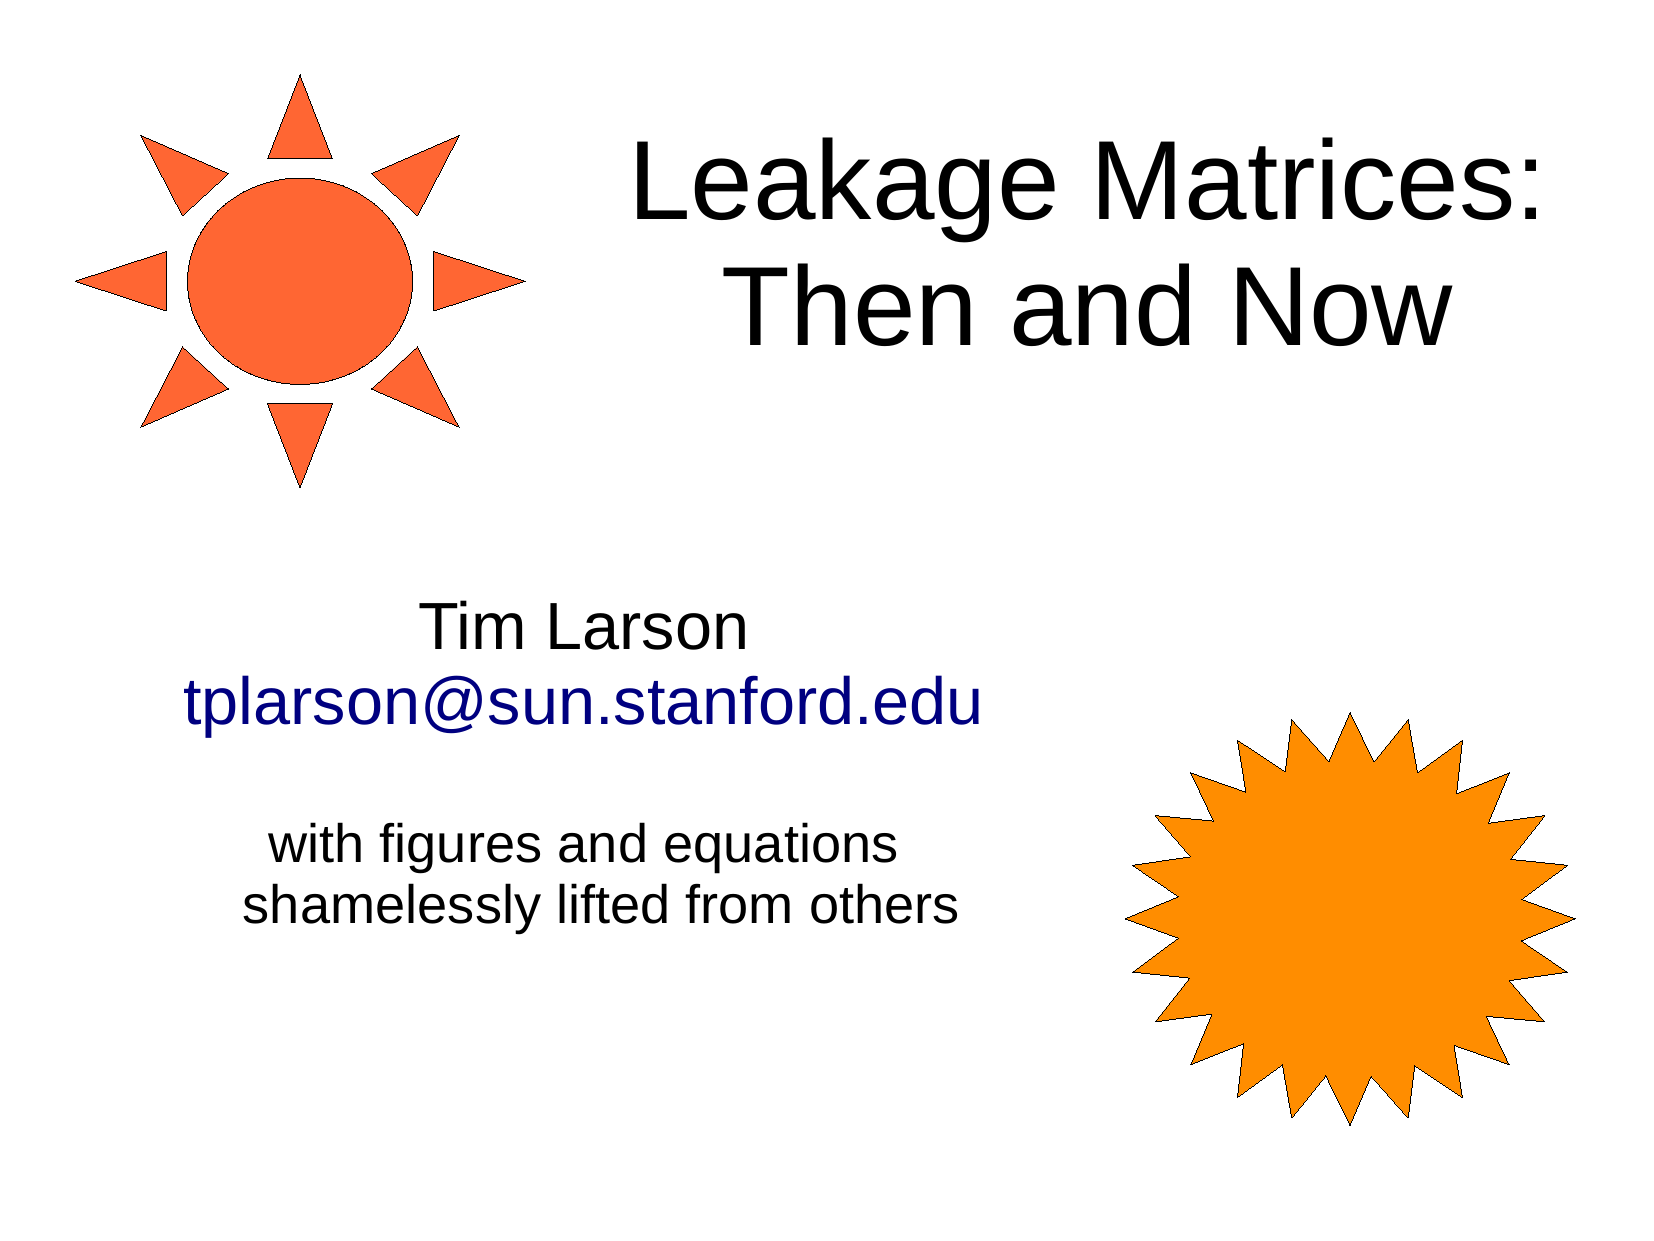

# Leakage Matrices: Then and Now
Tim Larson
tplarson@sun.stanford.edu
with figures and equations shamelessly lifted from others